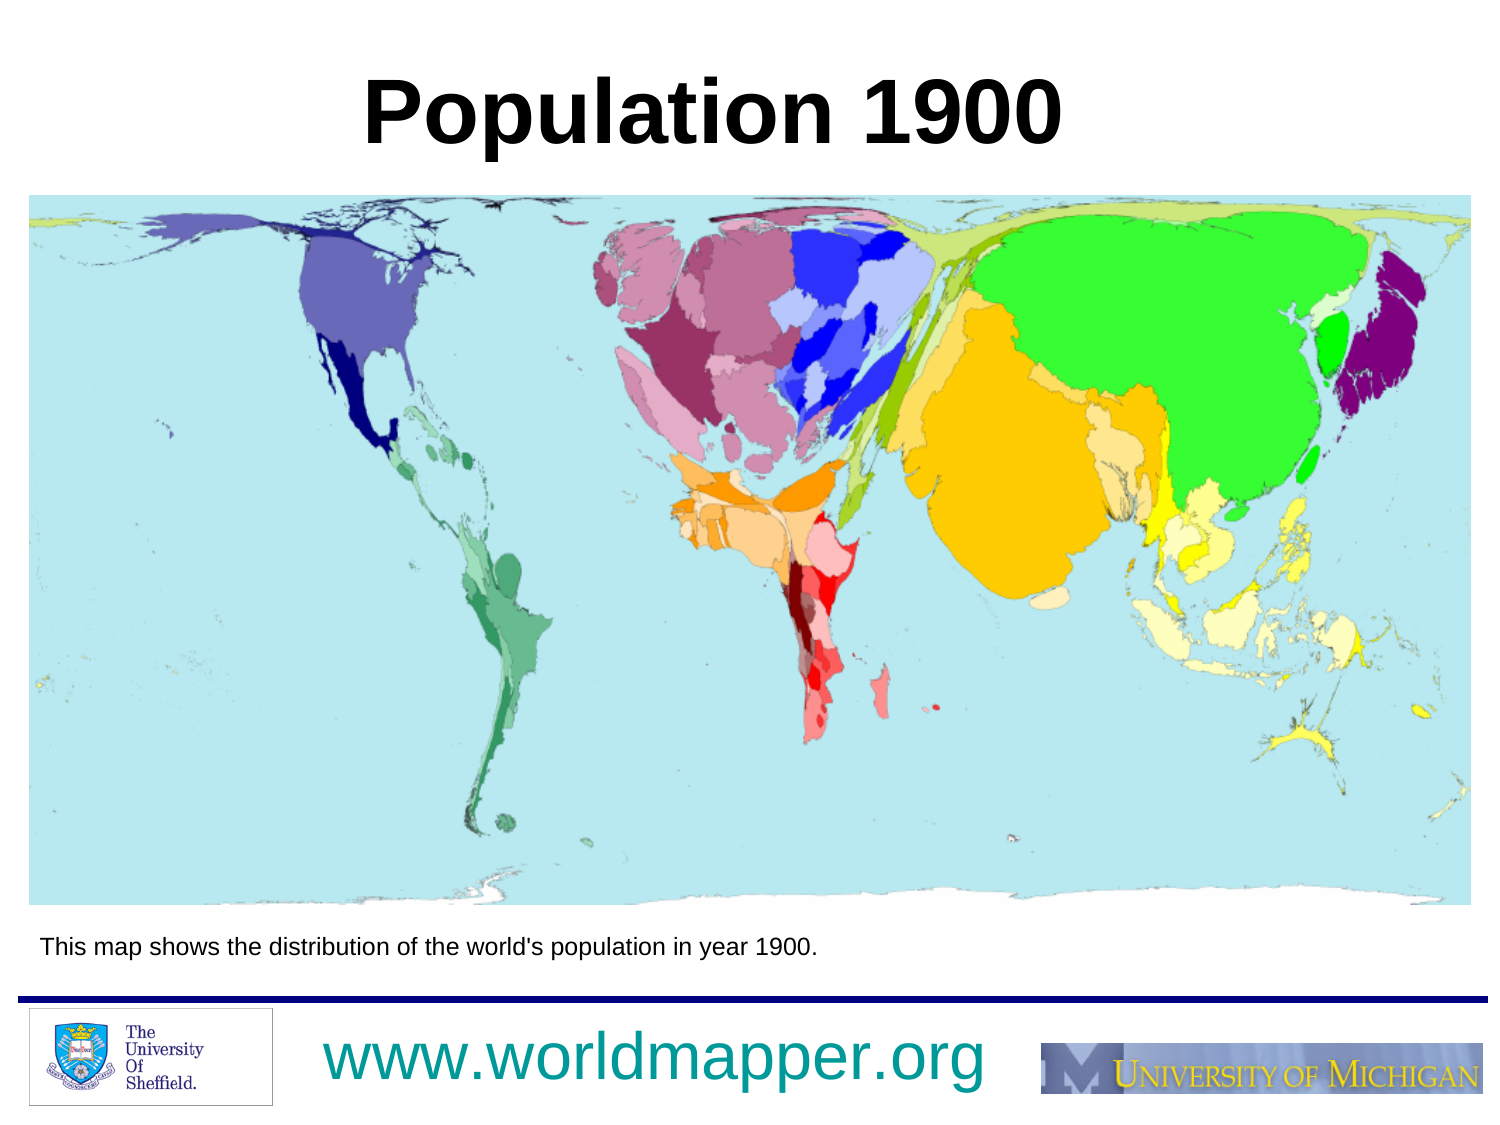

# Population 1900
This map shows the distribution of the world's population in year 1900.